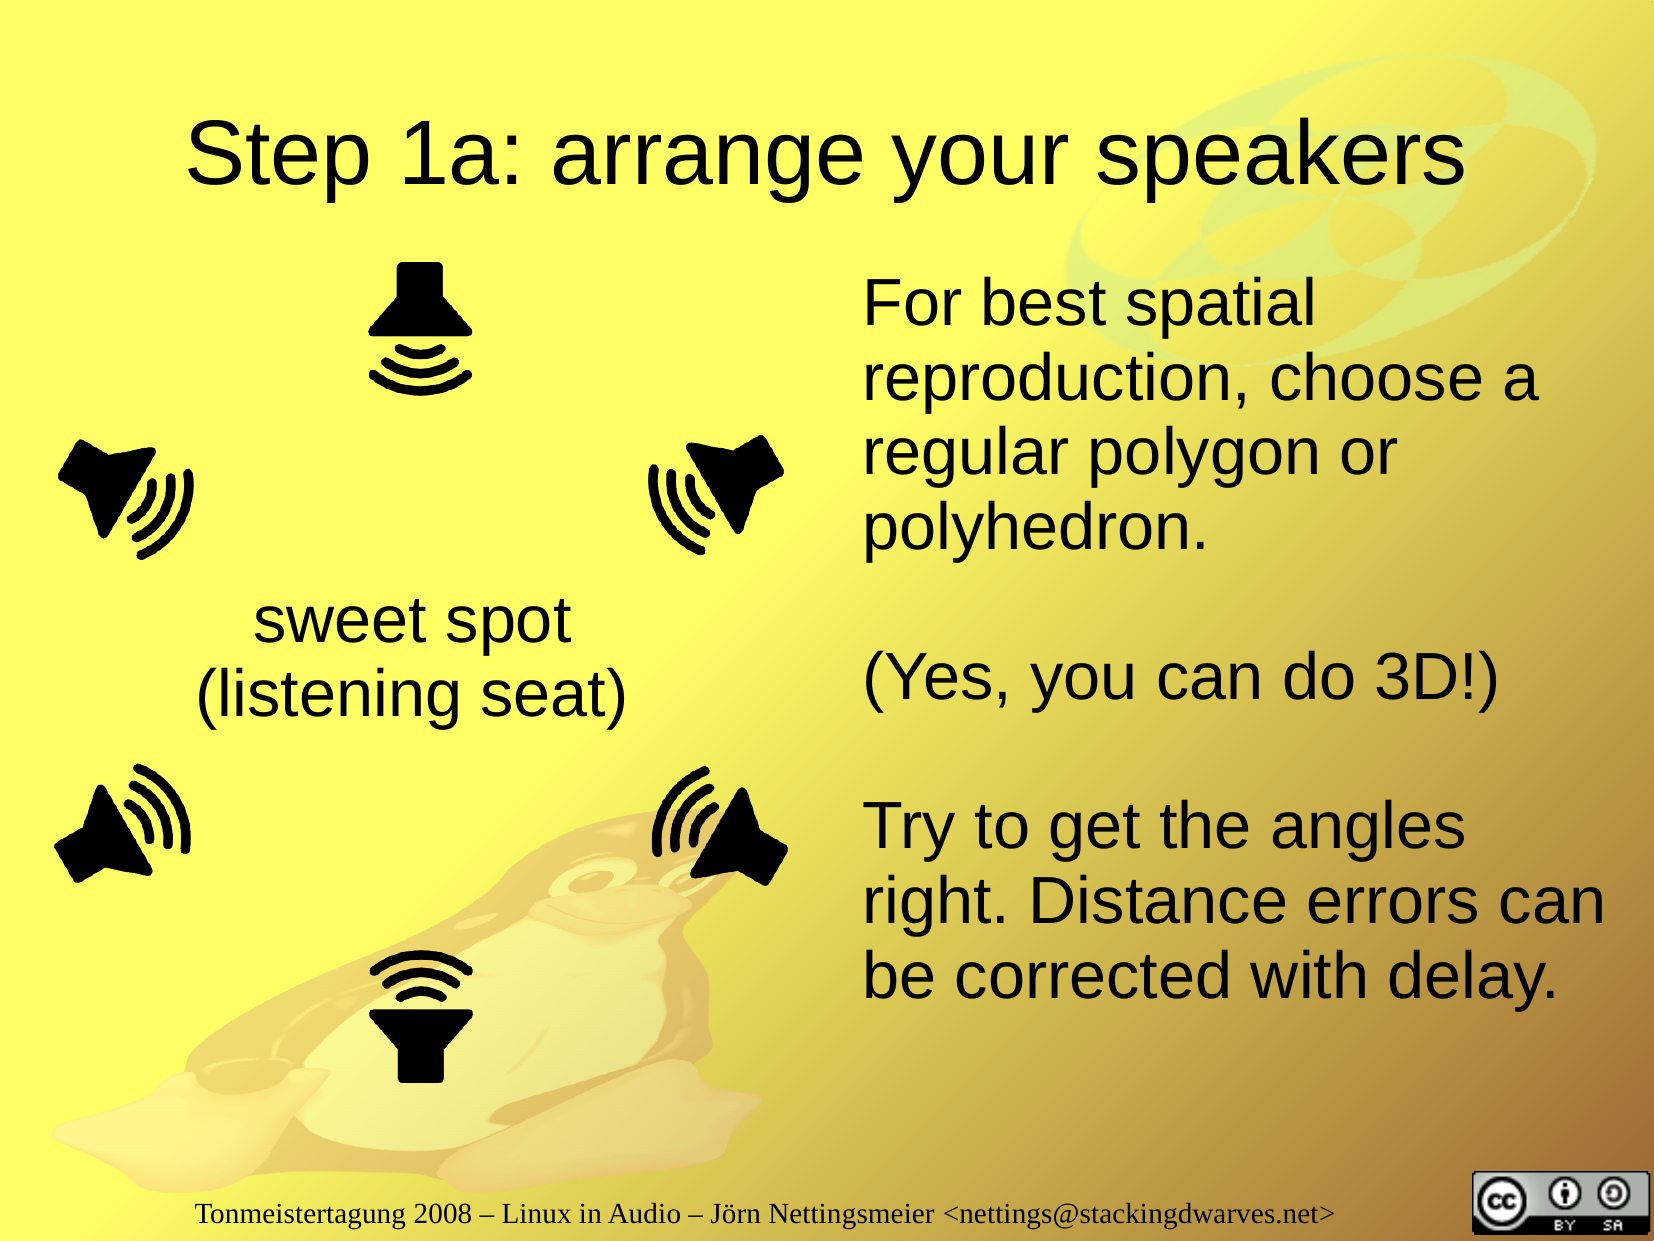

# Step 1a: arrange your speakers
For best spatial reproduction, choose a regular polygon or polyhedron.
(Yes, you can do 3D!)
Try to get the angles right. Distance errors can be corrected with delay.
sweet spot
(listening seat)